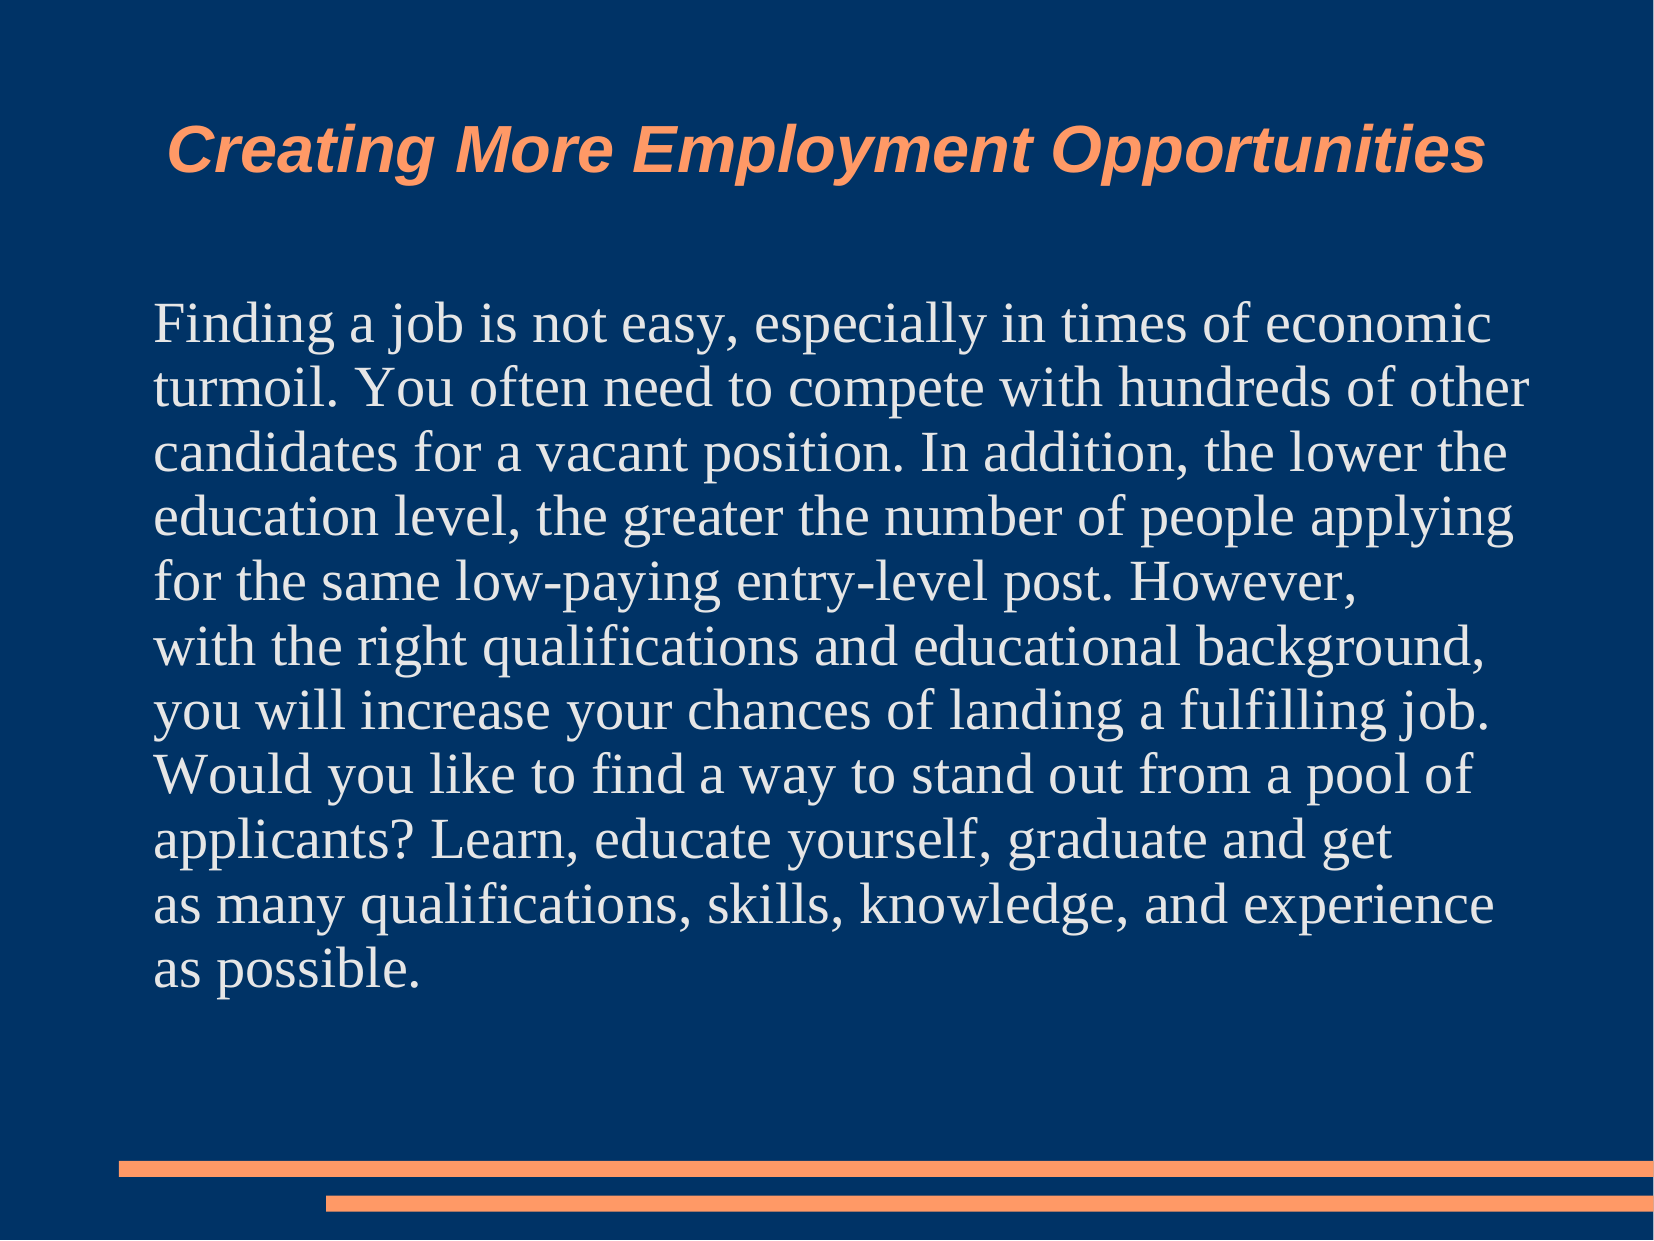

# Creating More Employment Opportunities
Finding a job is not easy, especially in times of economic turmoil. You often need to compete with hundreds of other candidates for a vacant position. In addition, the lower the education level, the greater the number of people applying for the same low-paying entry-level post. However,
with the right qualifications and educational background, you will increase your chances of landing a fulfilling job. Would you like to find a way to stand out from a pool of applicants? Learn, educate yourself, graduate and get
as many qualifications, skills, knowledge, and experience
as possible.